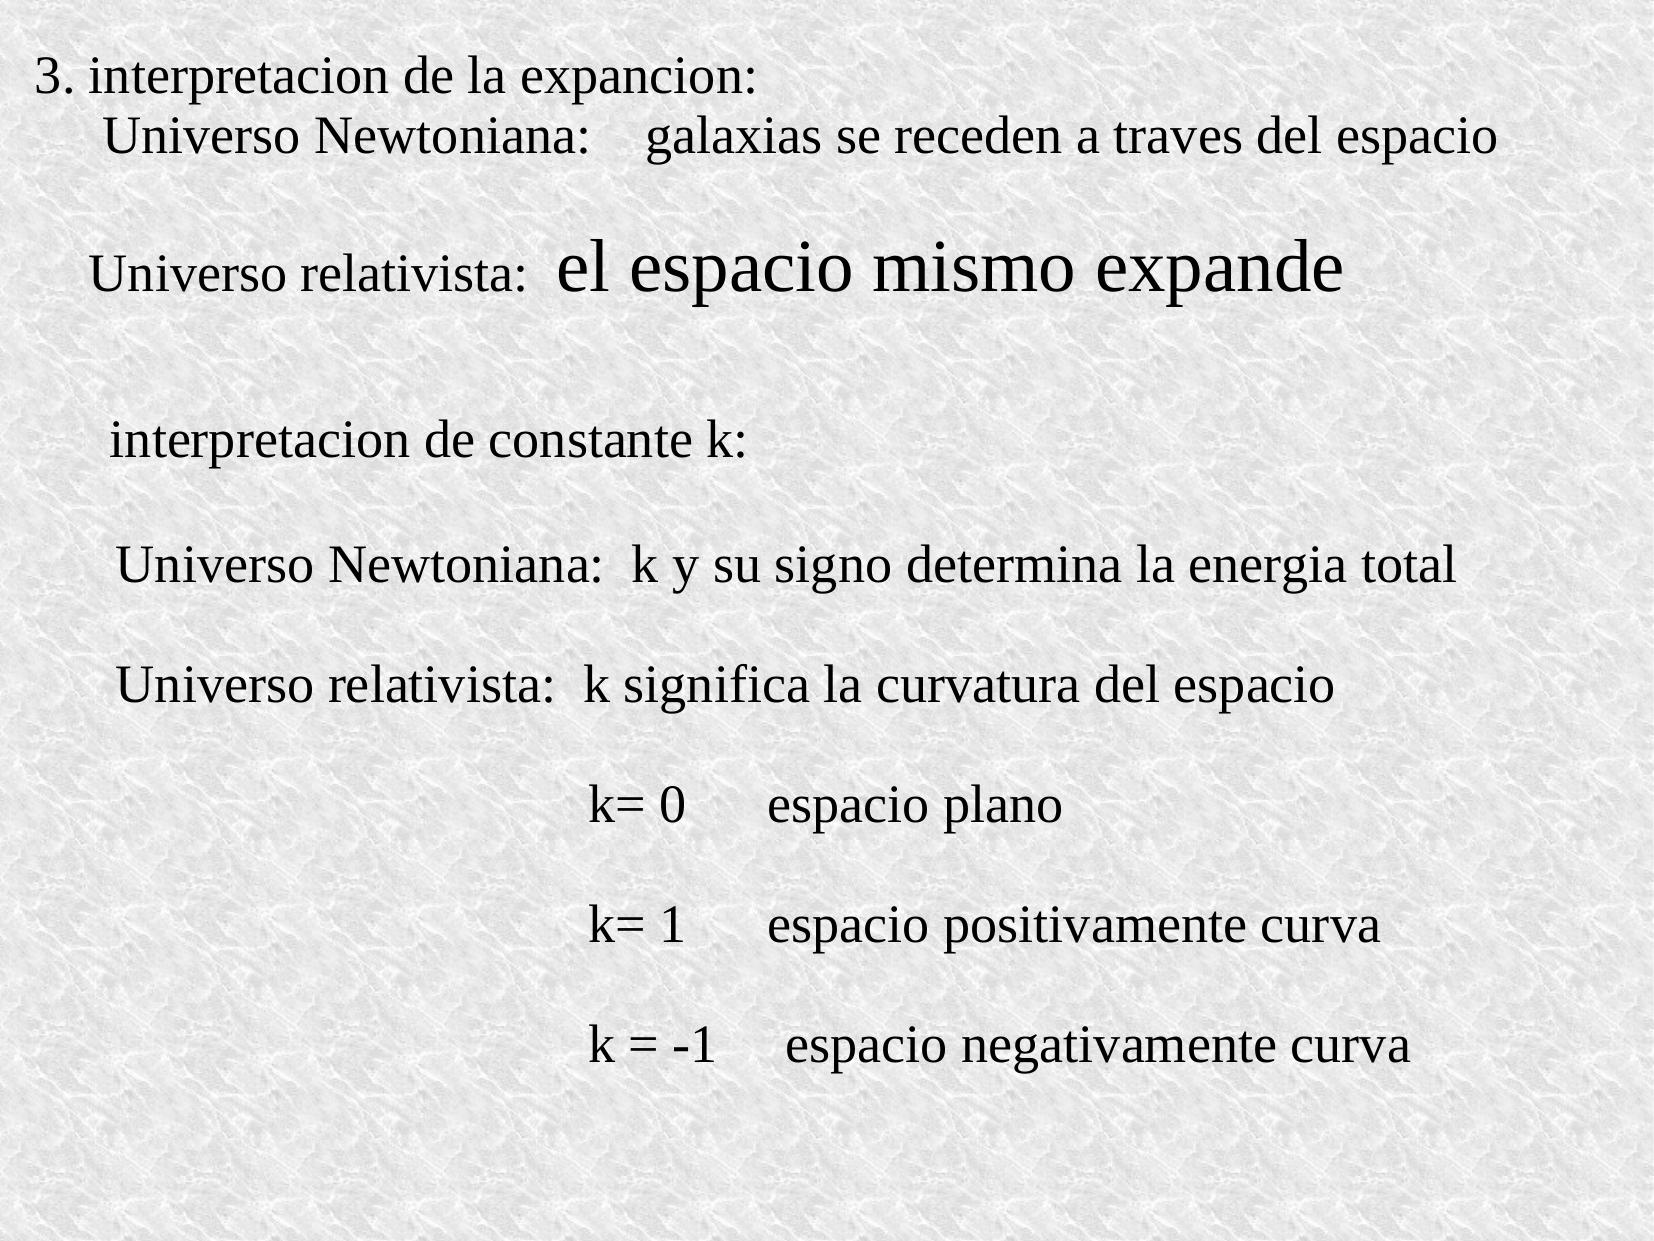

3. interpretacion de la expancion:
 Universo Newtoniana: galaxias se receden a traves del espacio
 Universo relativista: el espacio mismo expande
 interpretacion de constante k:
 Universo Newtoniana: k y su signo determina la energia total
 Universo relativista: k significa la curvatura del espacio
 k= 0 espacio plano
 k= 1 espacio positivamente curva
 k = -1 espacio negativamente curva